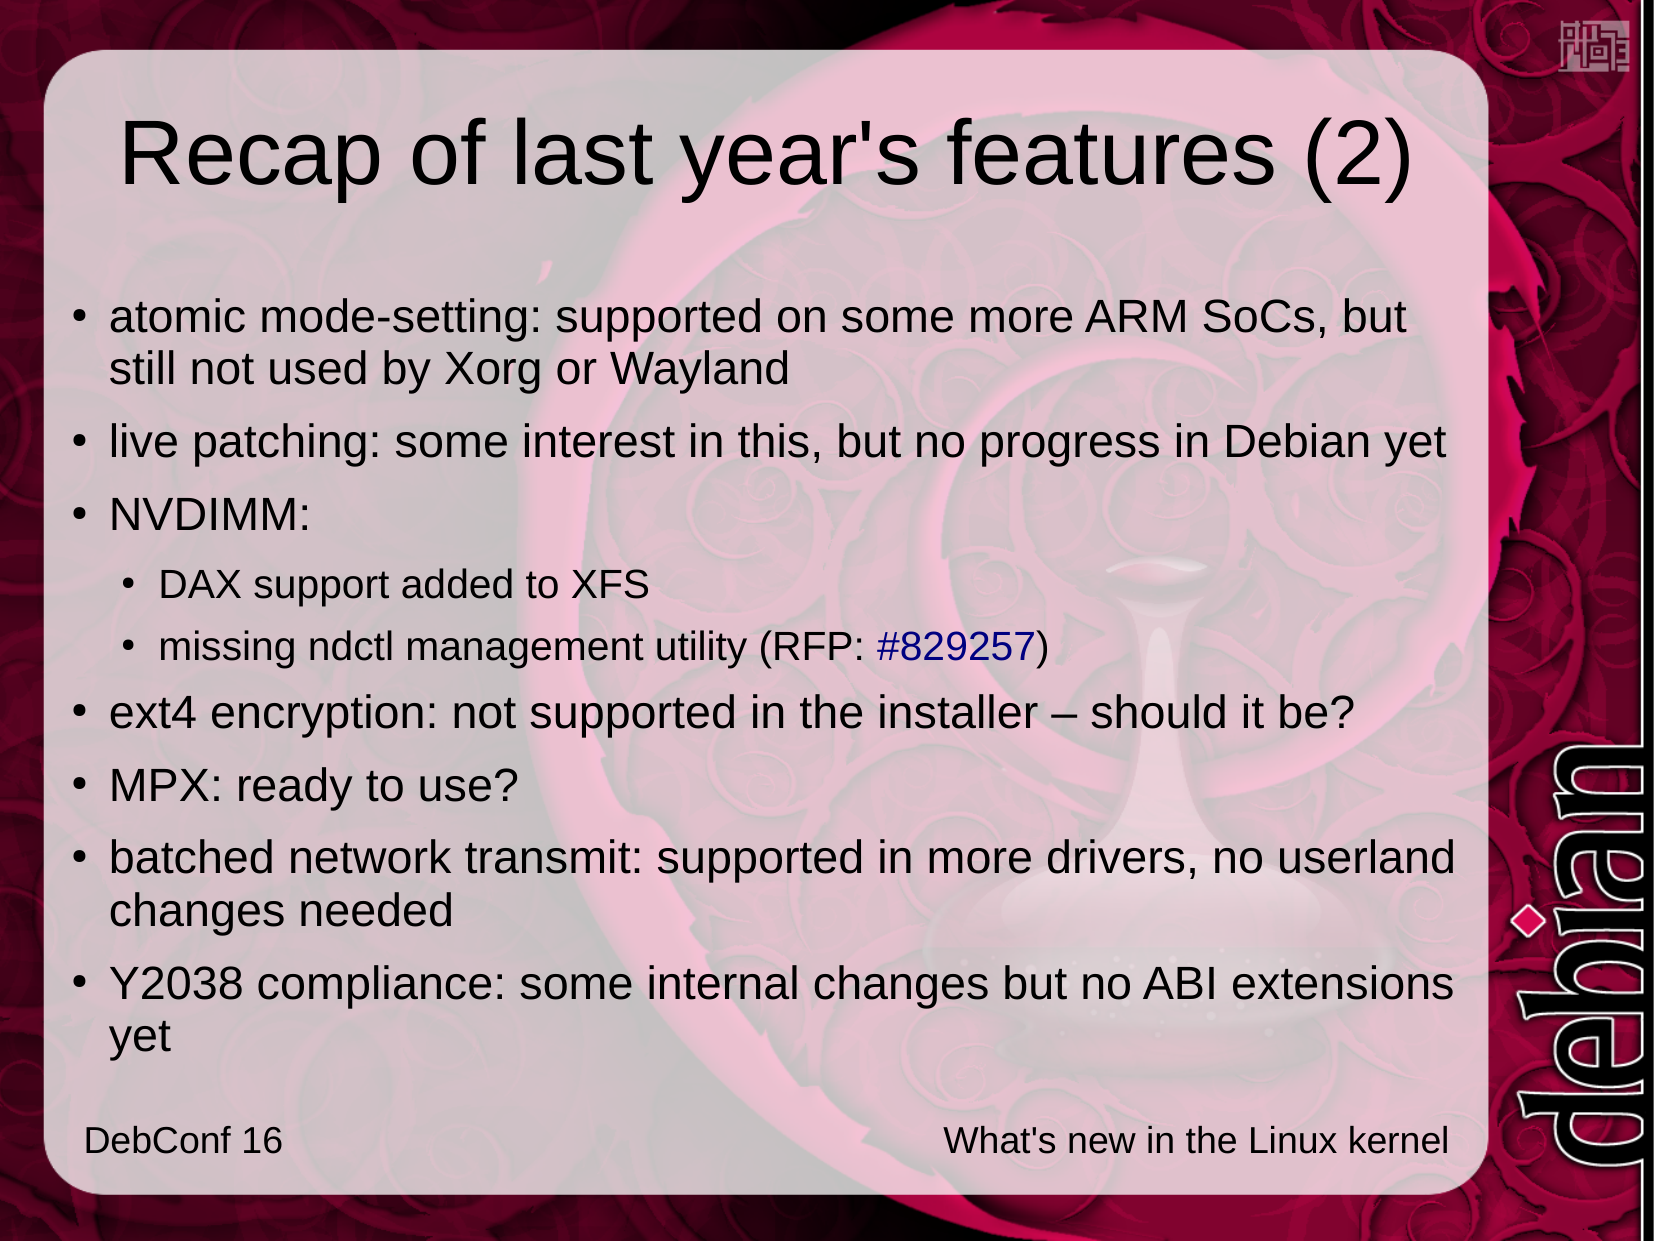

# Recap of last year's features (2)
atomic mode-setting: supported on some more ARM SoCs, but still not used by Xorg or Wayland
live patching: some interest in this, but no progress in Debian yet
NVDIMM:
DAX support added to XFS
missing ndctl management utility (RFP: #829257)
ext4 encryption: not supported in the installer – should it be?
MPX: ready to use?
batched network transmit: supported in more drivers, no userland changes needed
Y2038 compliance: some internal changes but no ABI extensions yet
DebConf 16
What's new in the Linux kernel